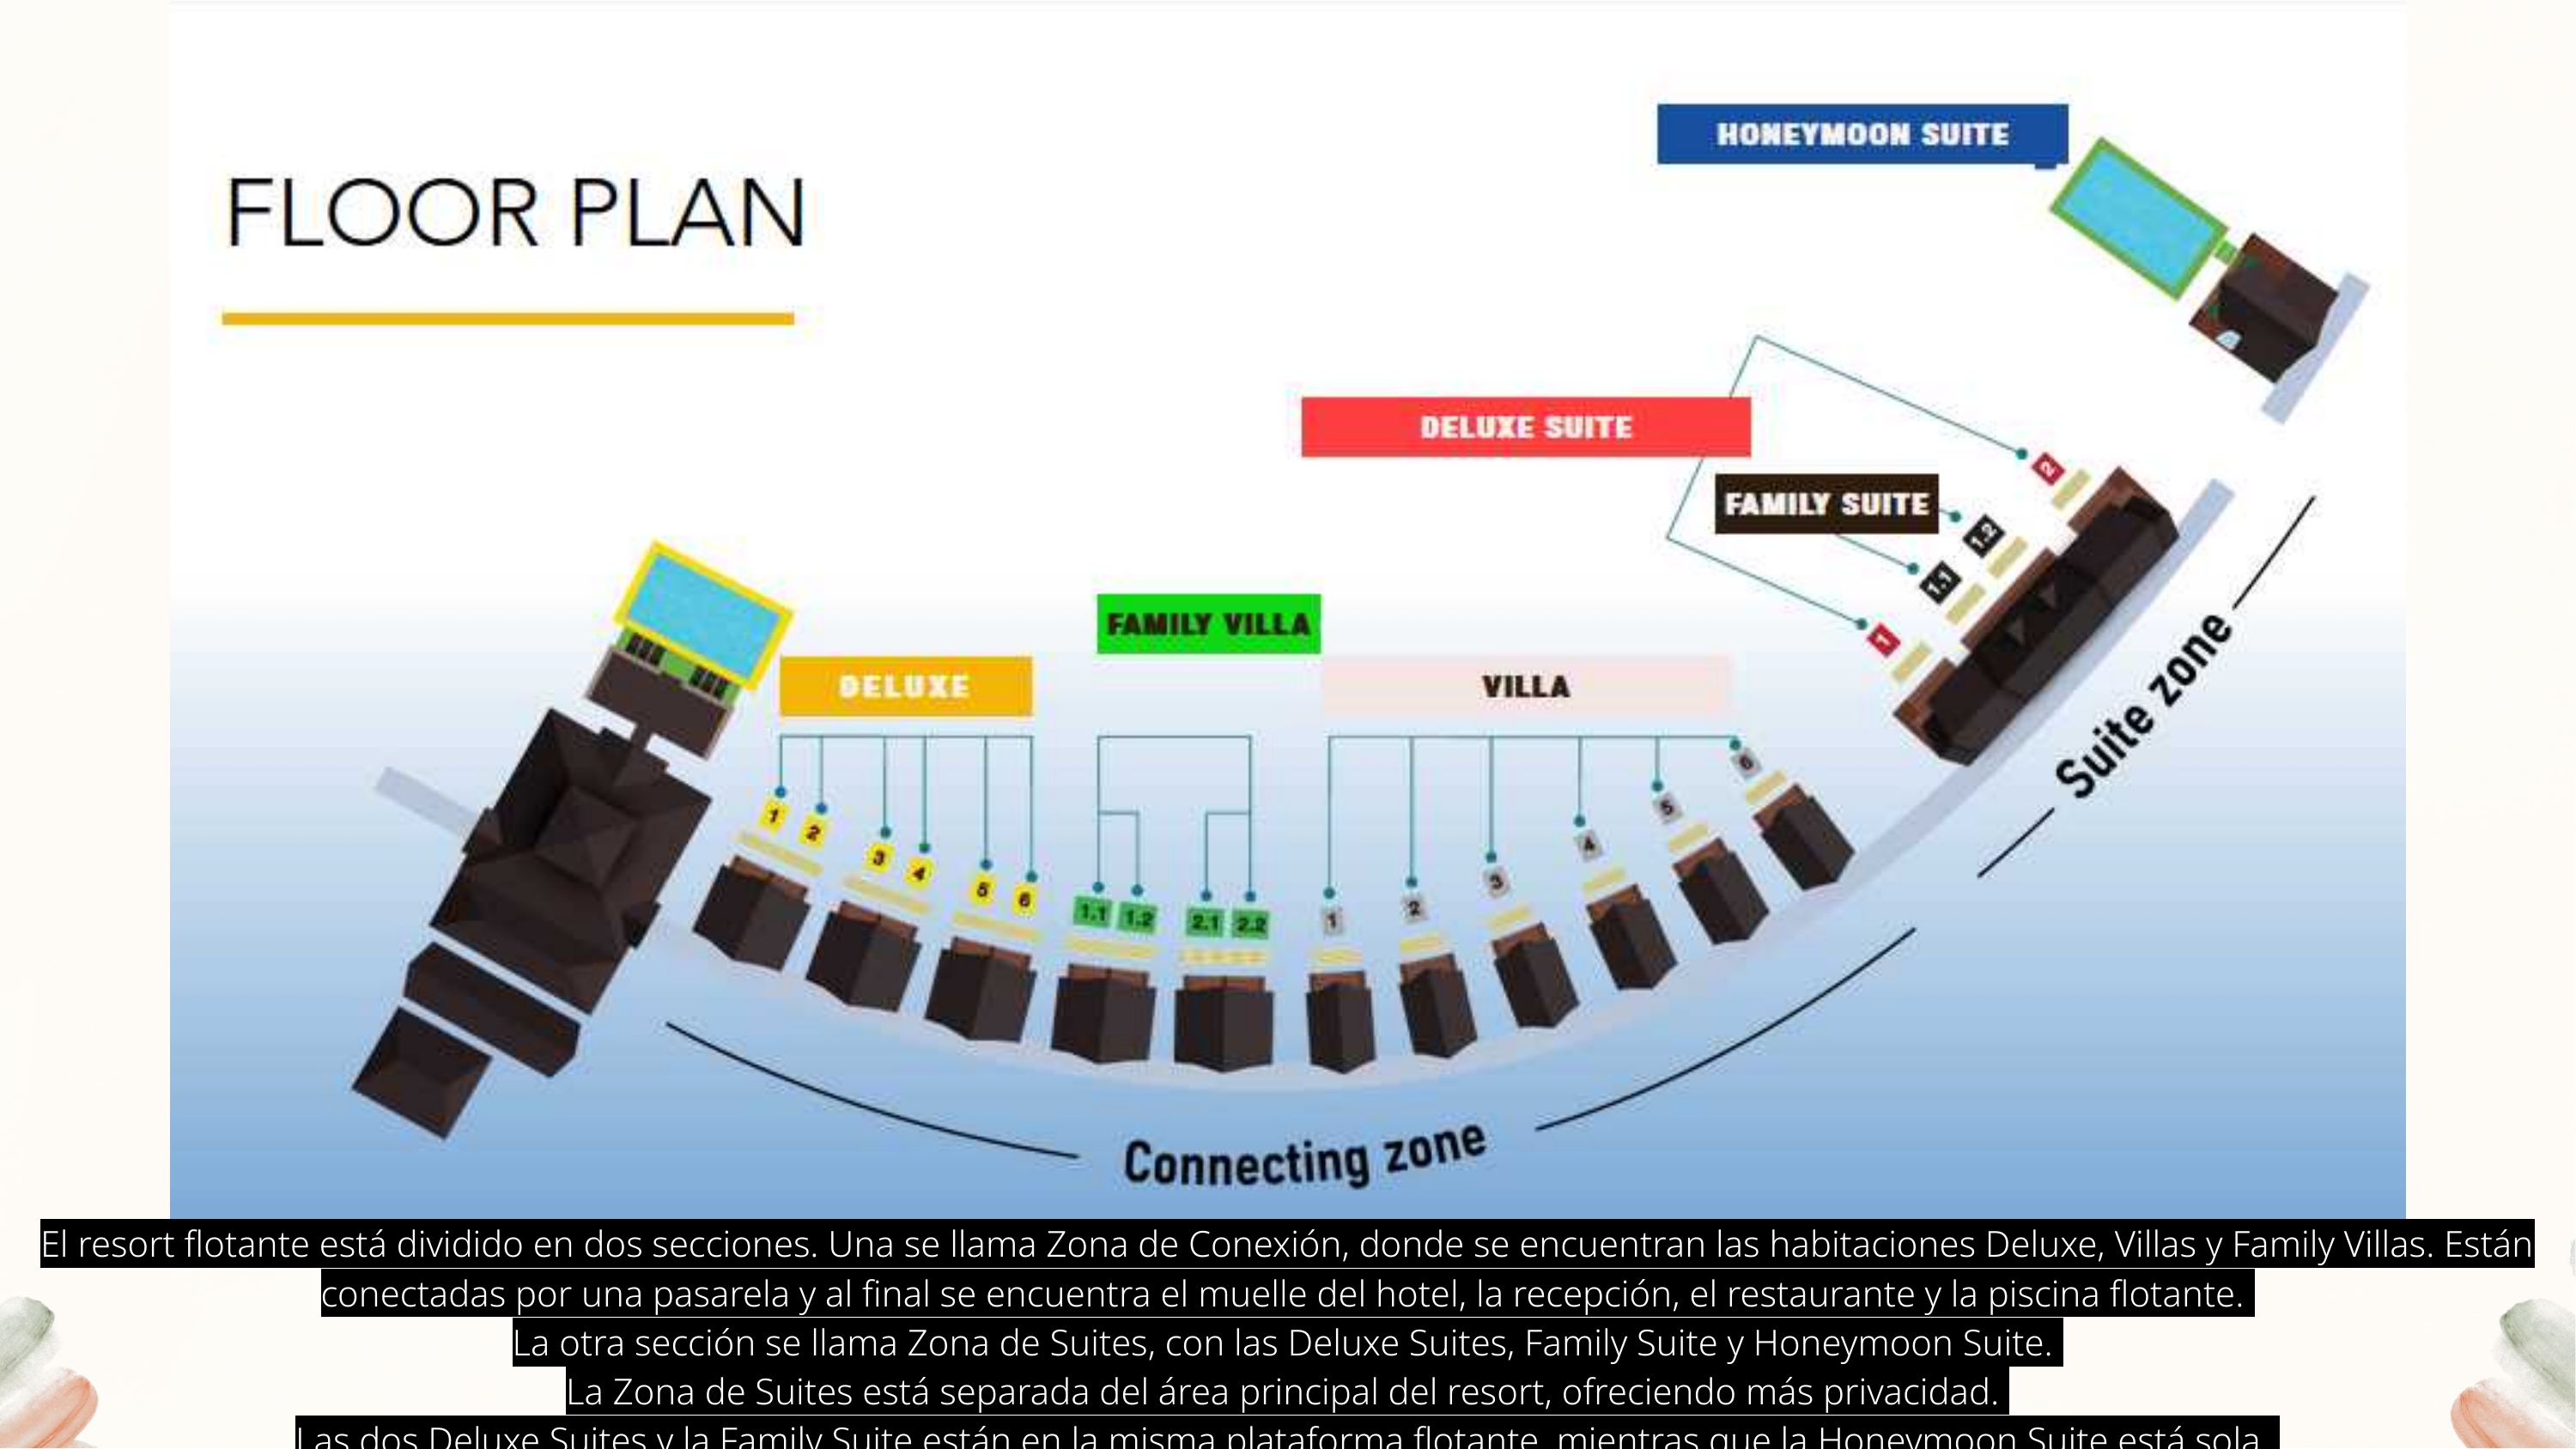

El resort flotante está dividido en dos secciones. Una se llama Zona de Conexión, donde se encuentran las habitaciones Deluxe, Villas y Family Villas. Están conectadas por una pasarela y al final se encuentra el muelle del hotel, la recepción, el restaurante y la piscina flotante.
La otra sección se llama Zona de Suites, con las Deluxe Suites, Family Suite y Honeymoon Suite.
La Zona de Suites está separada del área principal del resort, ofreciendo más privacidad.
Las dos Deluxe Suites y la Family Suite están en la misma plataforma flotante, mientras que la Honeymoon Suite está sola.
Para ir de estas habitaciones al restaurante y la piscina, puedes pedir un traslado en bote o ir en kayak.